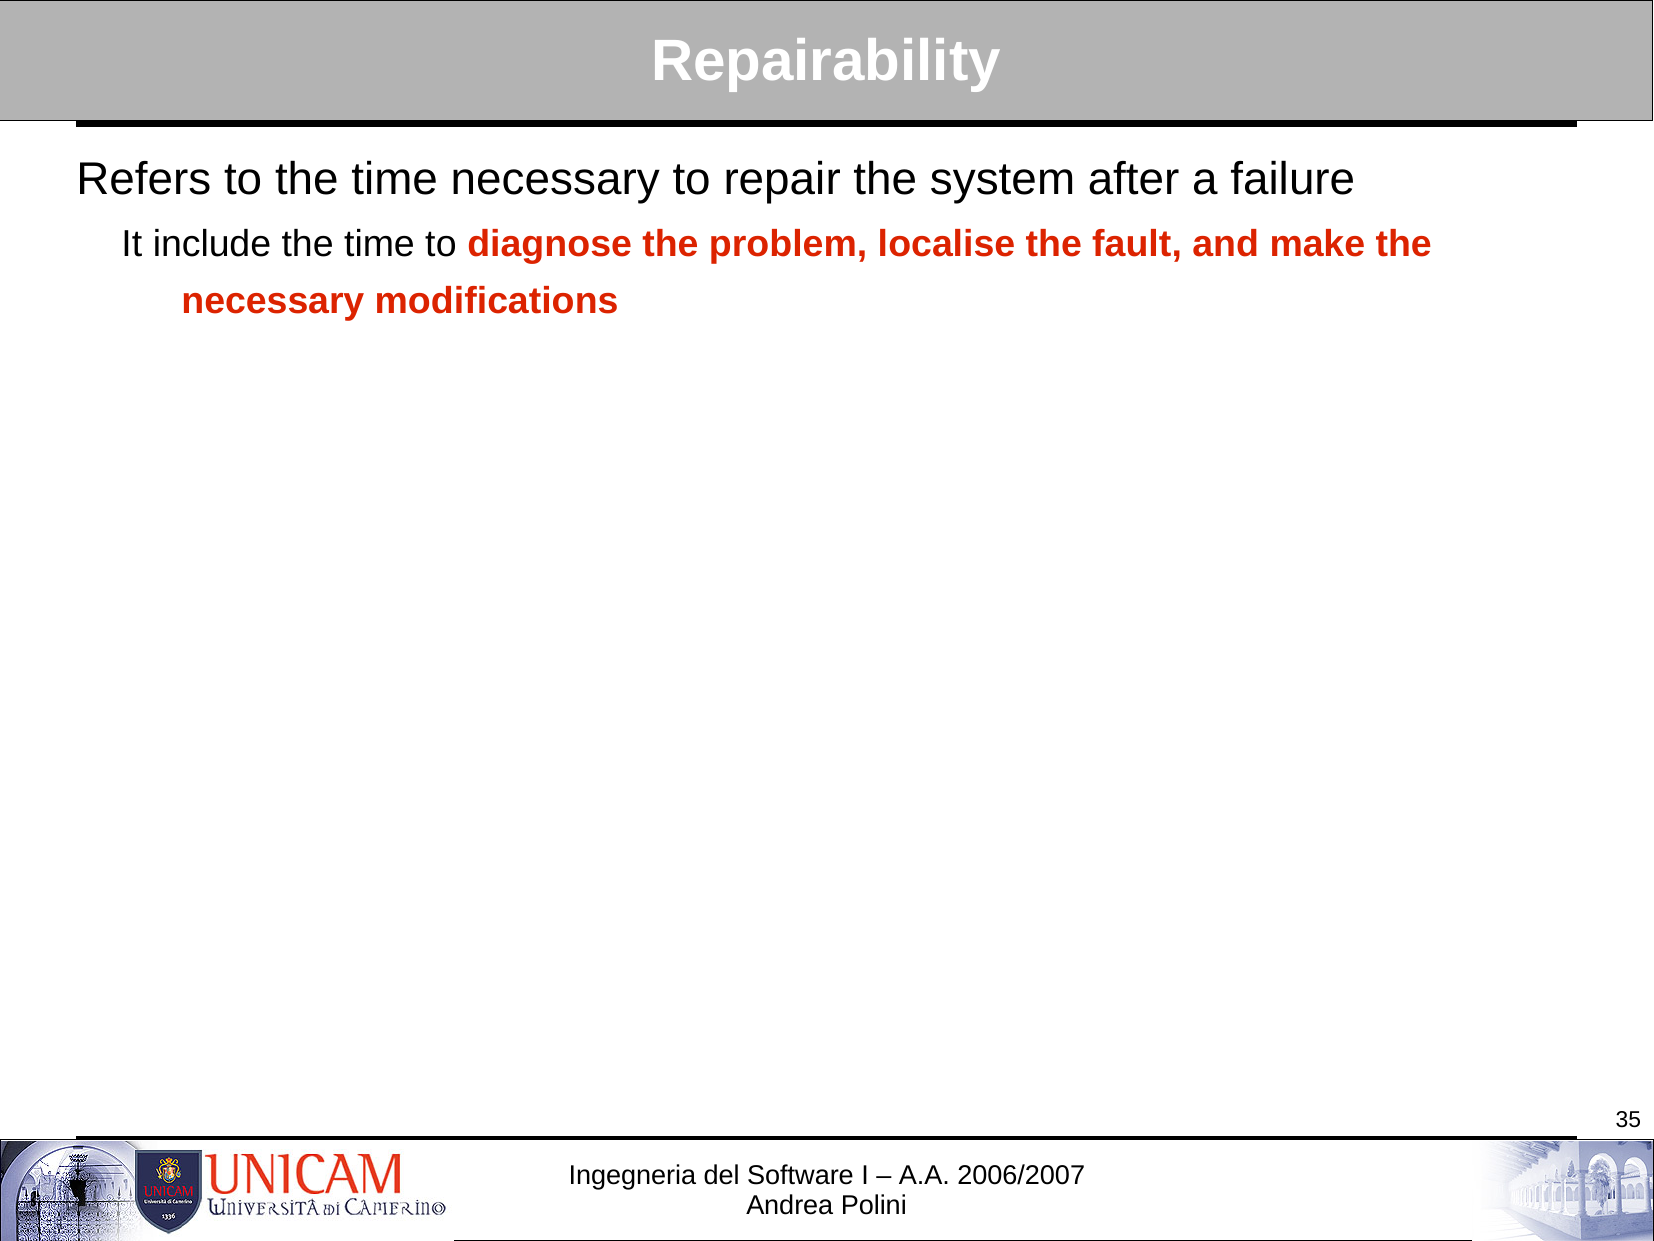

# Repairability
Refers to the time necessary to repair the system after a failure
It include the time to diagnose the problem, localise the fault, and make the necessary modifications
35